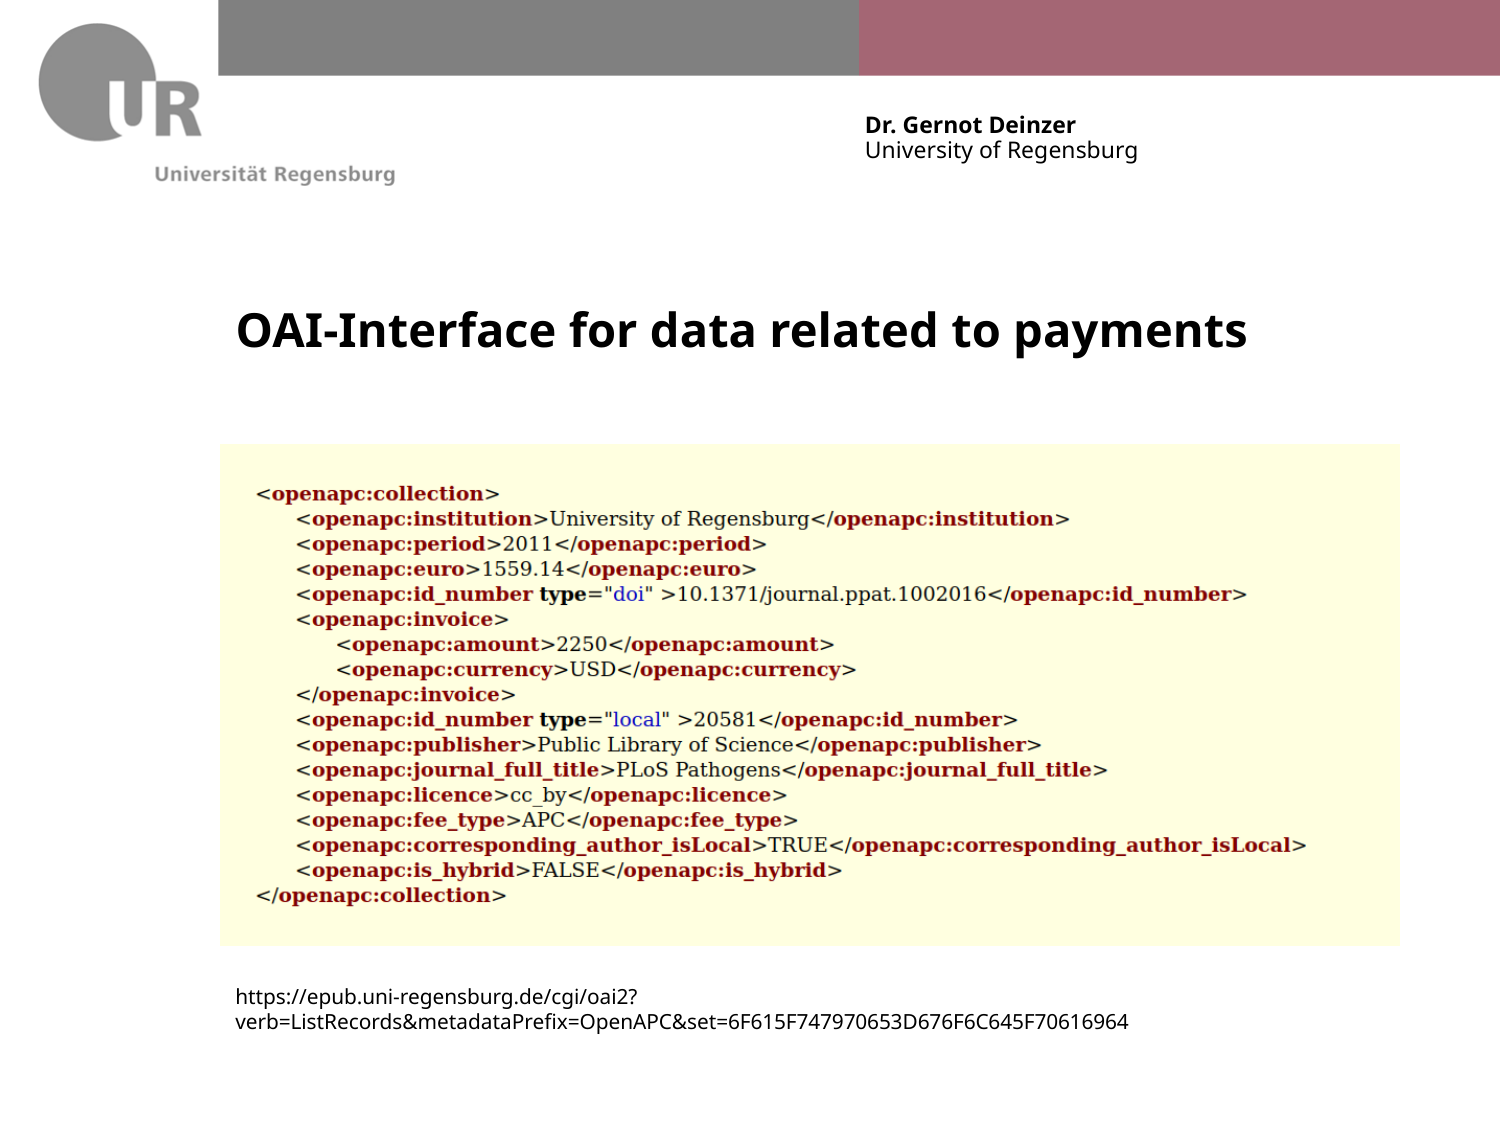

# OAI-Interface for data related to payments
https://epub.uni-regensburg.de/cgi/oai2?verb=ListRecords&metadataPrefix=OpenAPC&set=6F615F747970653D676F6C645F70616964